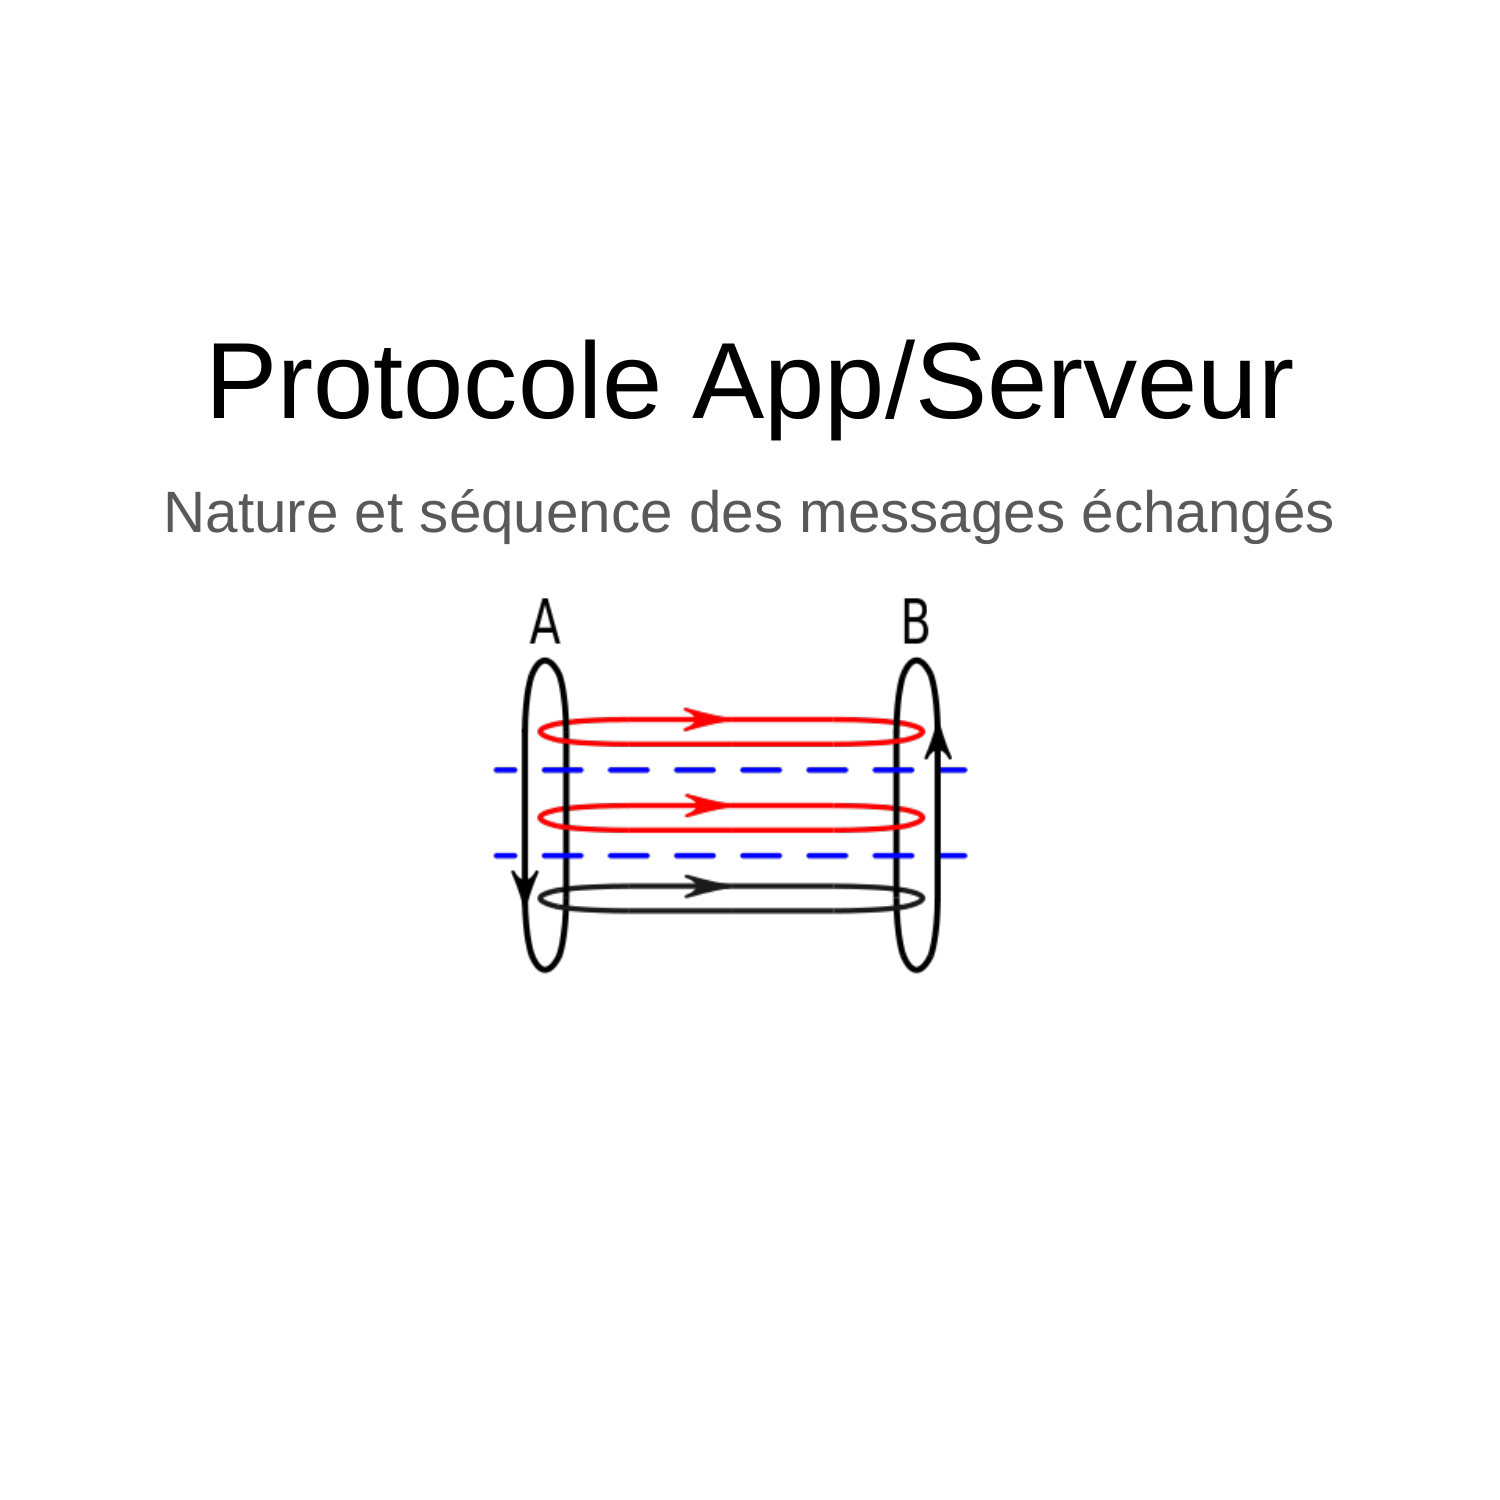

# Protocole App/Serveur
Nature et séquence des messages échangés